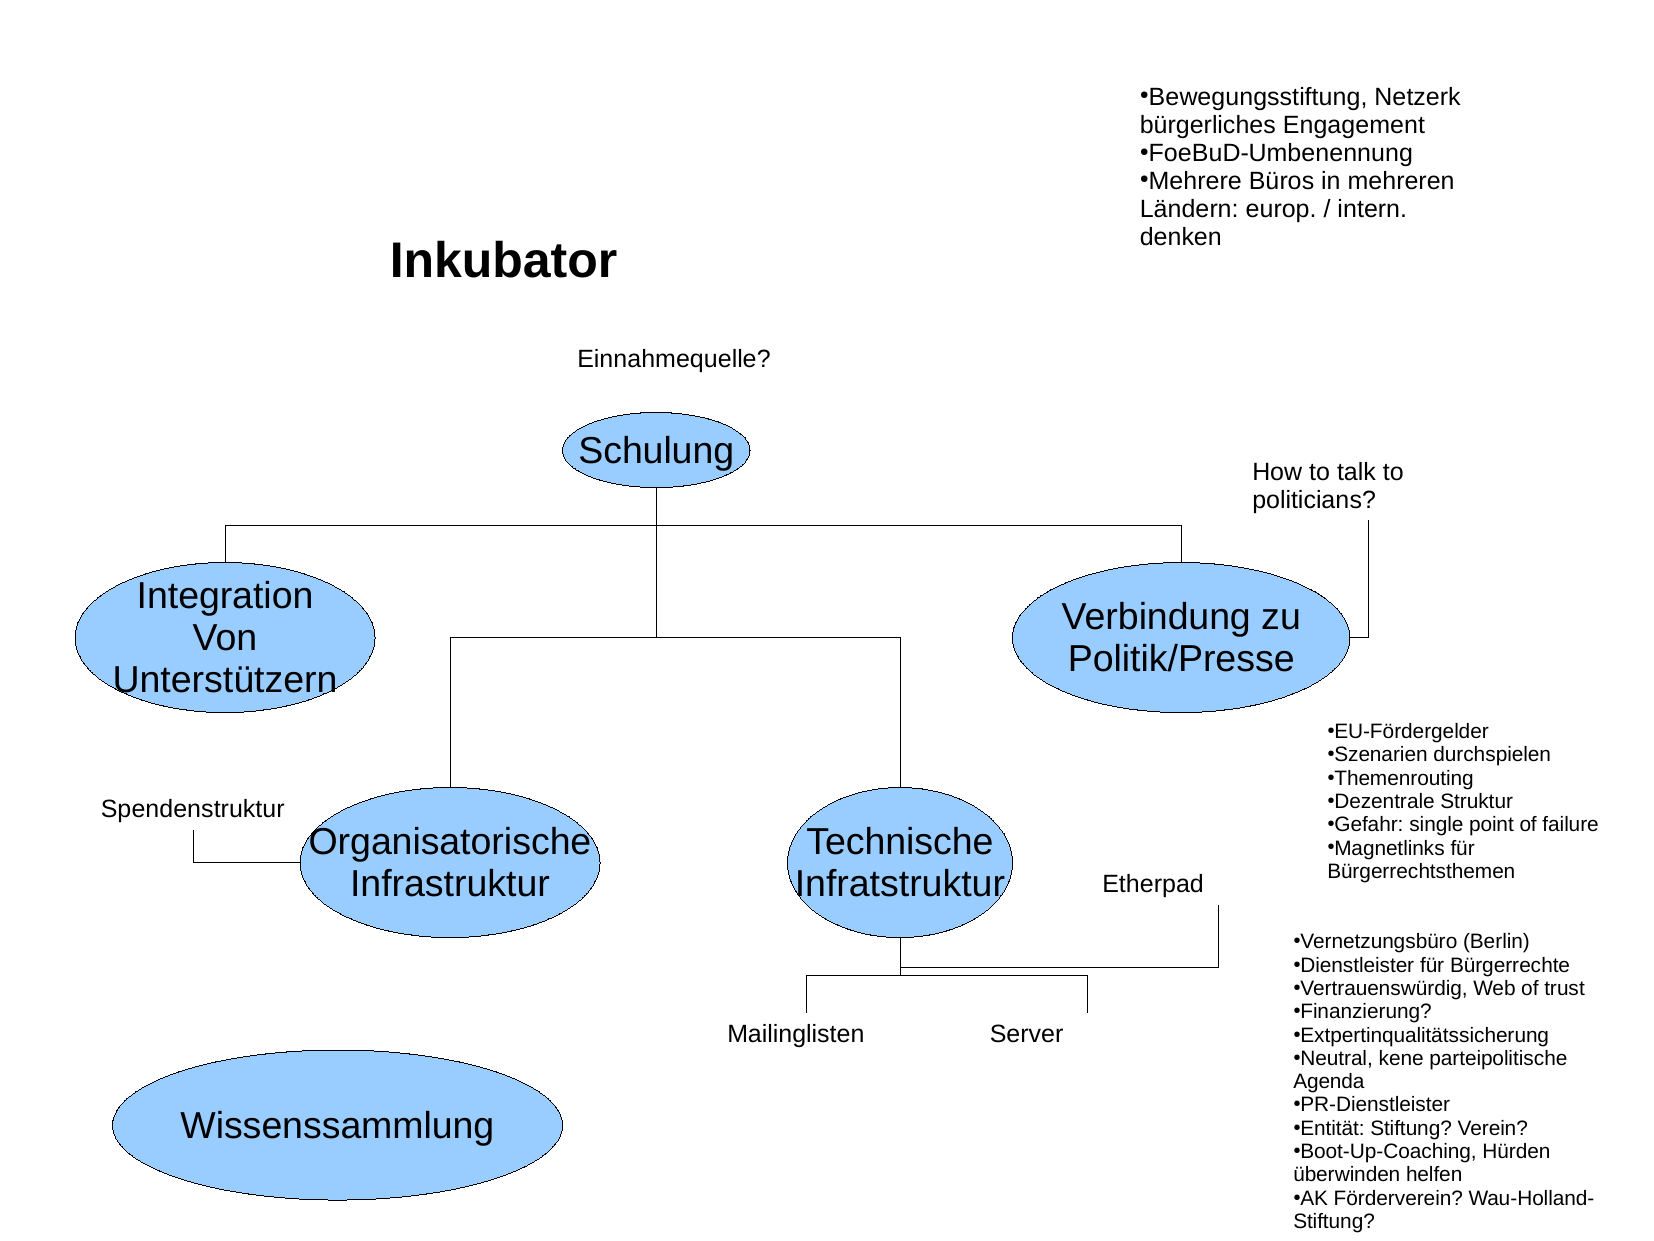

Bewegungsstiftung, Netzerk bürgerliches Engagement
FoeBuD-Umbenennung
Mehrere Büros in mehreren Ländern: europ. / intern. denken
Inkubator
Einnahmequelle?
Schulung
How to talk to politicians?
Integration
Von
Unterstützern
Verbindung zu
Politik/Presse
EU-Fördergelder
Szenarien durchspielen
Themenrouting
Dezentrale Struktur
Gefahr: single point of failure
Magnetlinks für Bürgerrechtsthemen
Spendenstruktur
Organisatorische
Infrastruktur
Technische
Infratstruktur
Etherpad
Vernetzungsbüro (Berlin)
Dienstleister für Bürgerrechte
Vertrauenswürdig, Web of trust
Finanzierung?
Extpertinqualitätssicherung
Neutral, kene parteipolitische Agenda
PR-Dienstleister
Entität: Stiftung? Verein?
Boot-Up-Coaching, Hürden überwinden helfen
AK Förderverein? Wau-Holland-Stiftung?
Mailinglisten
Server
Wissenssammlung